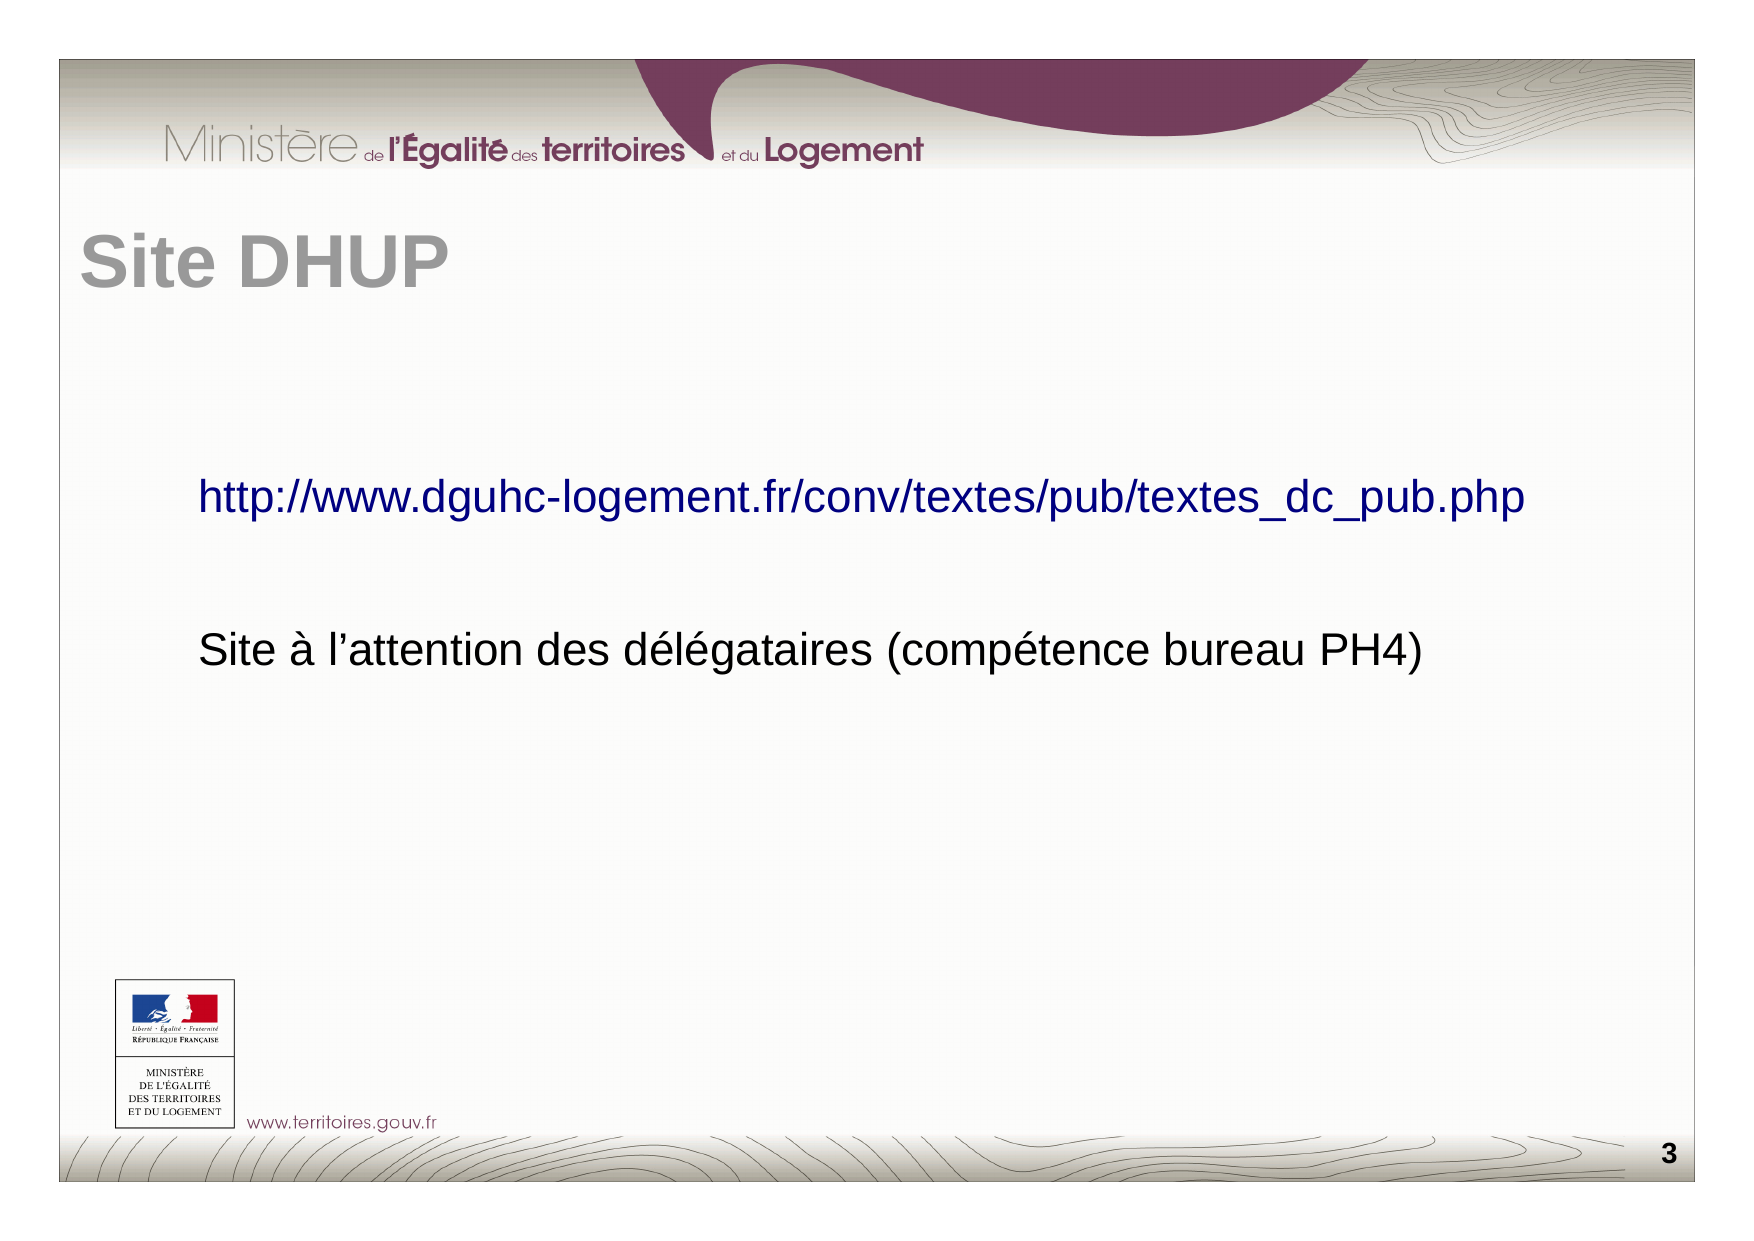

# Site DHUP
http://www.dguhc-logement.fr/conv/textes/pub/textes_dc_pub.php
Site à l’attention des délégataires (compétence bureau PH4)